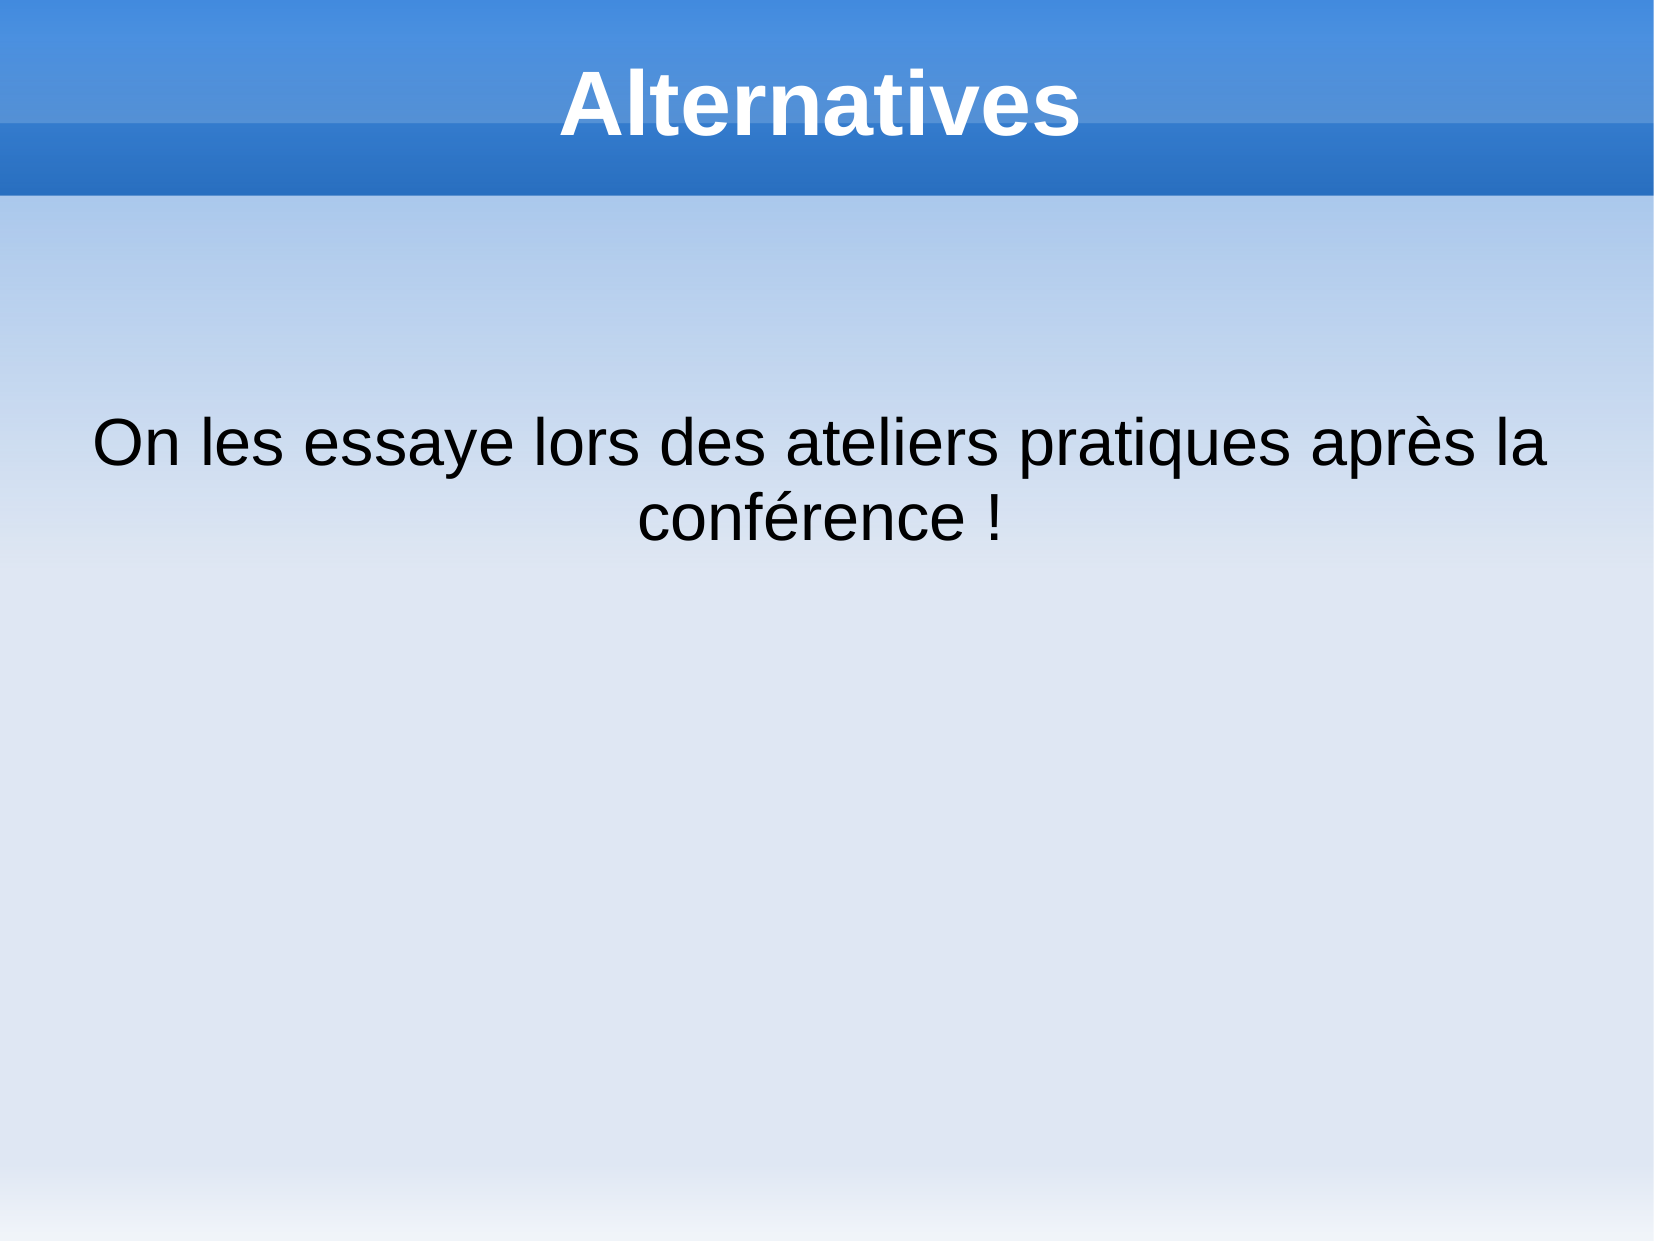

# Alternatives
On les essaye lors des ateliers pratiques après la conférence !